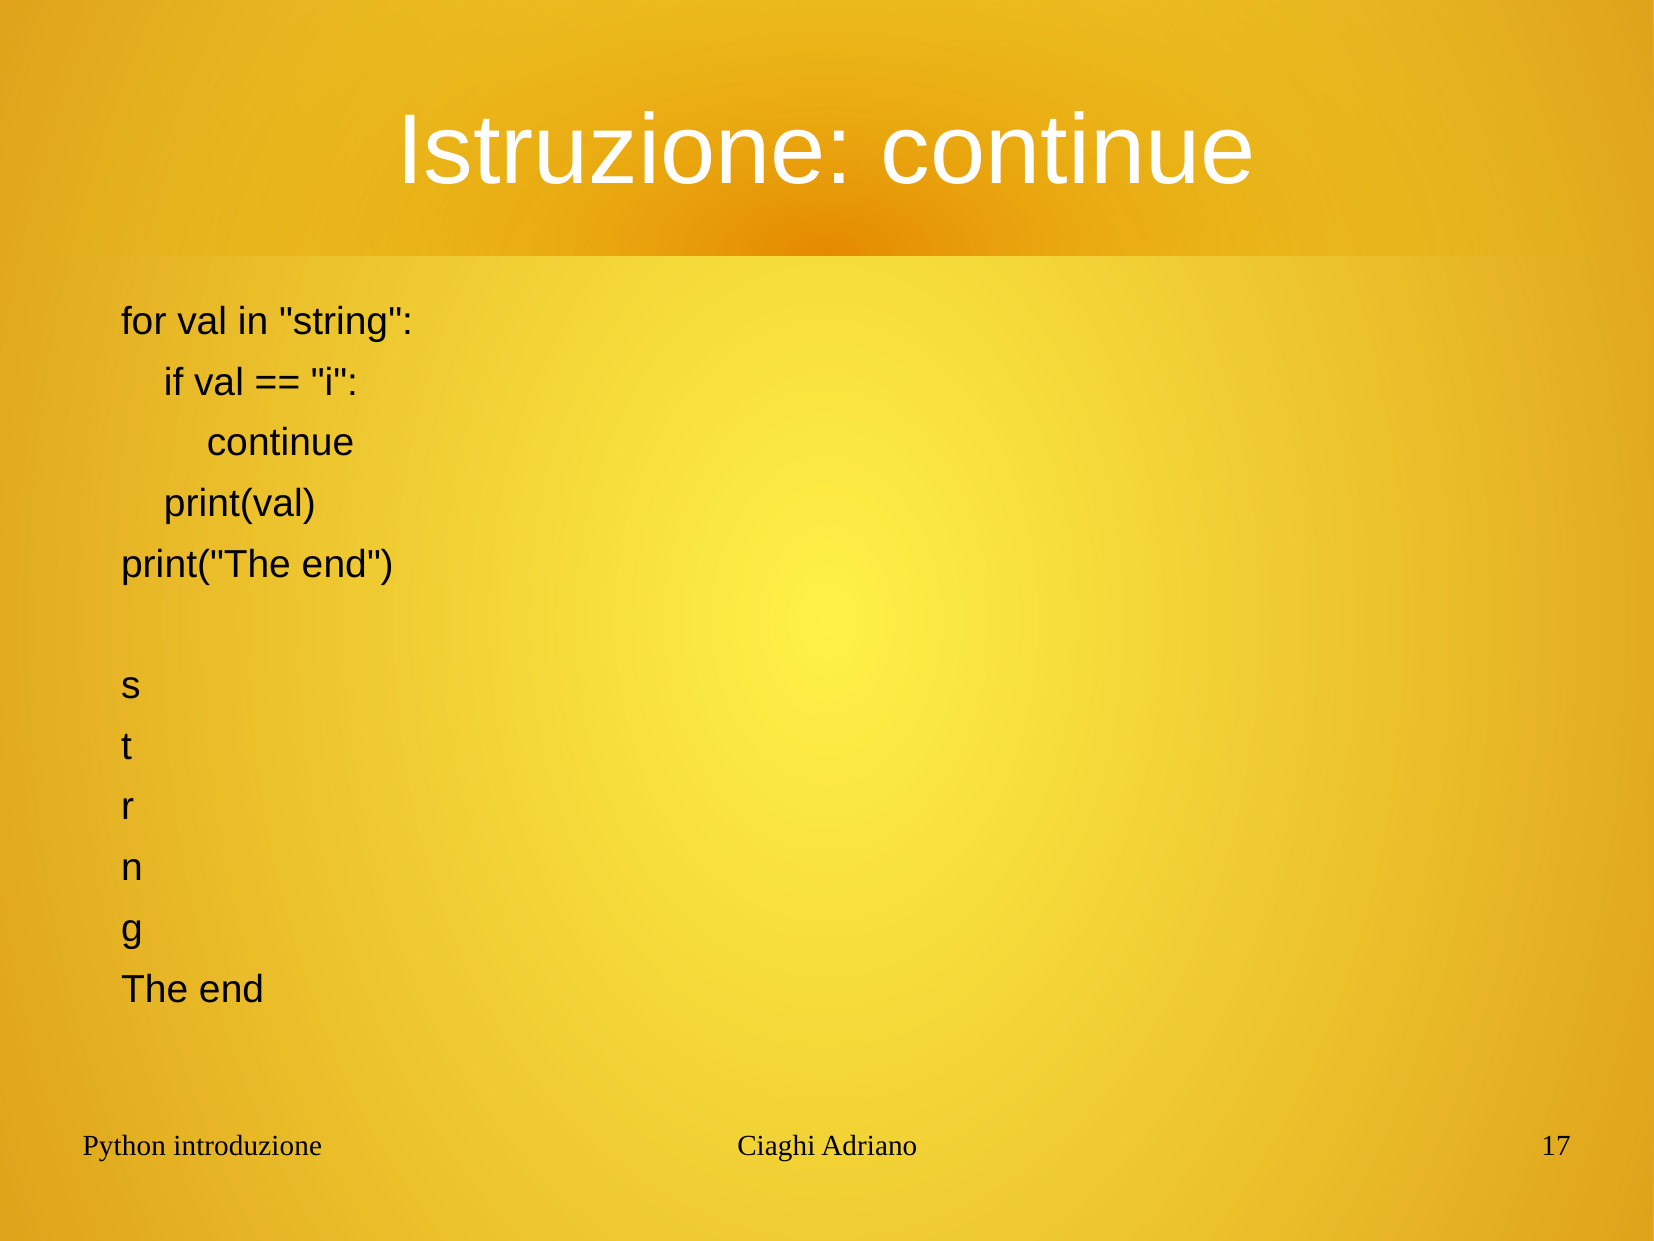

# Istruzione: continue
for val in "string":
 if val == "i":
 continue
 print(val)
print("The end")
s
t
r
n
g
The end
Python introduzione
Ciaghi Adriano
17